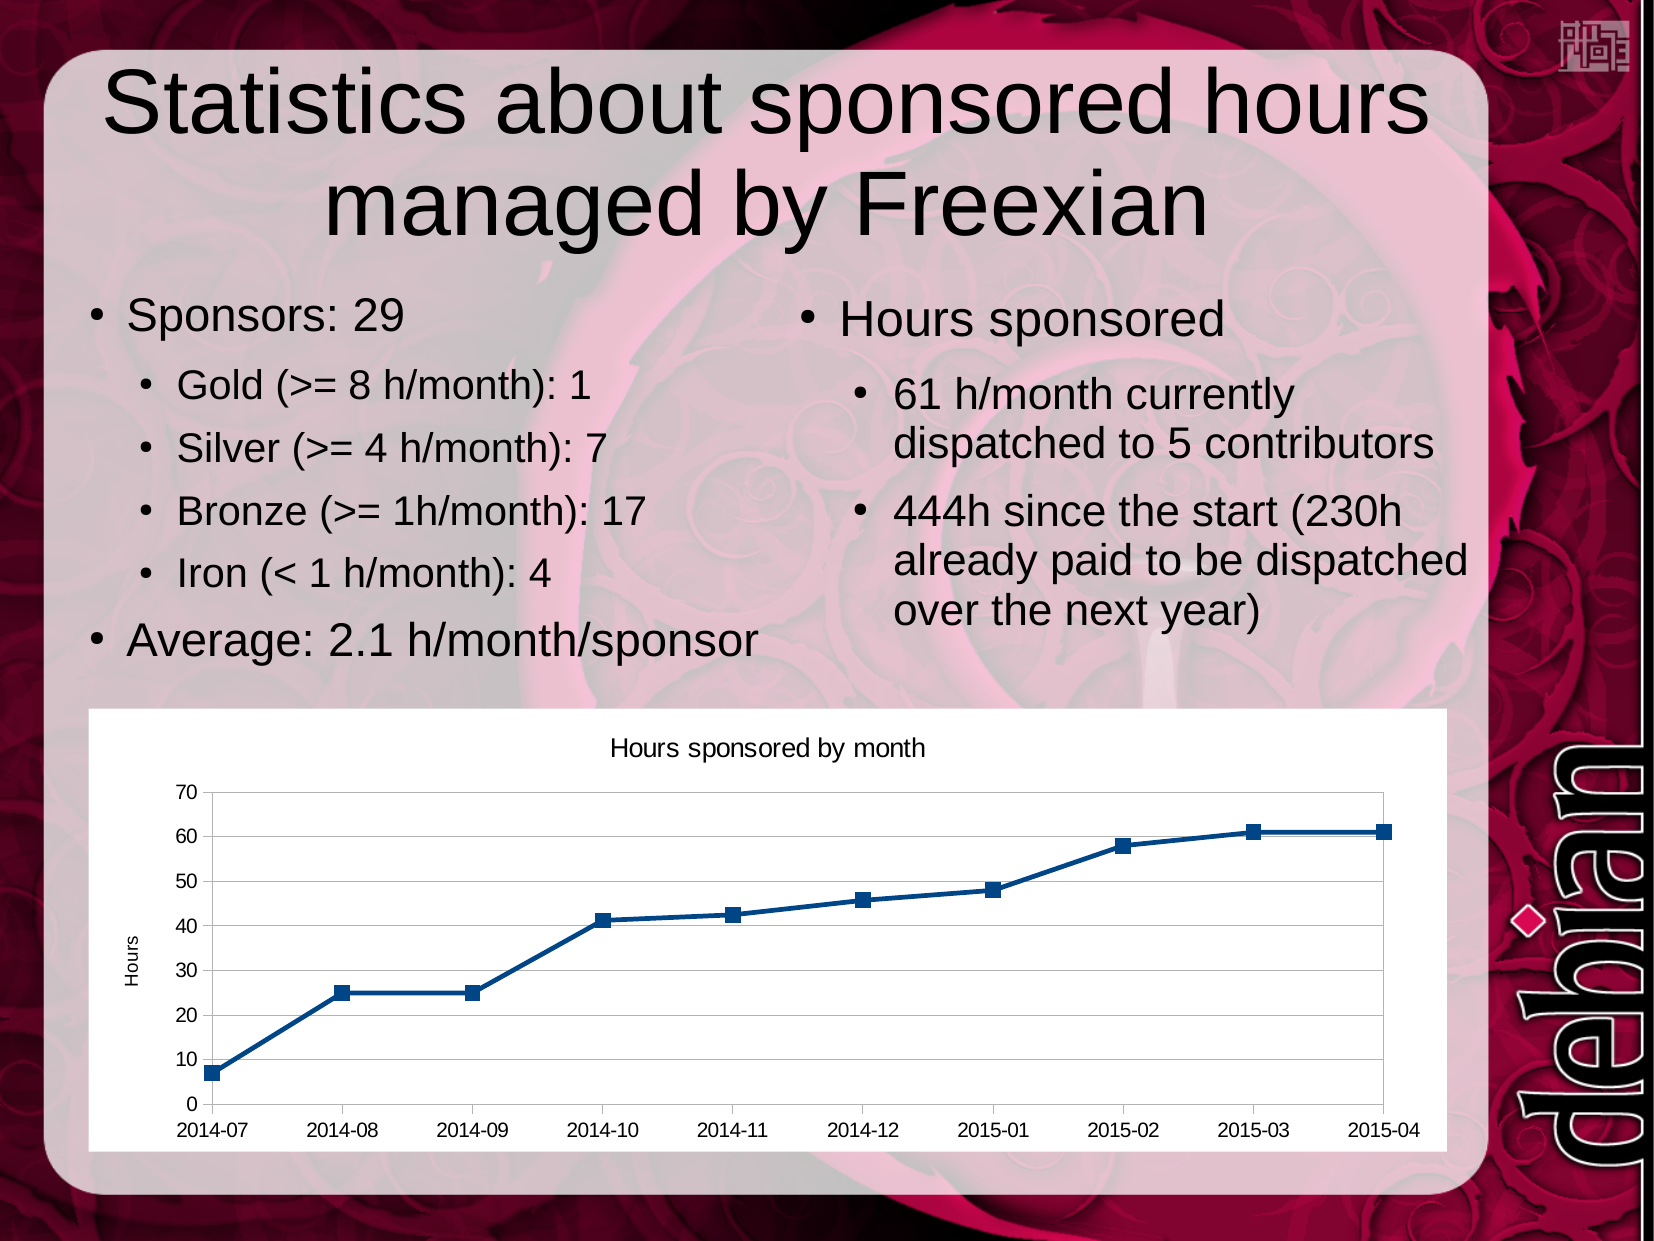

# Statistics about sponsored hours managed by Freexian
Sponsors: 29
Gold (>= 8 h/month): 1
Silver (>= 4 h/month): 7
Bronze (>= 1h/month): 17
Iron (< 1 h/month): 4
Average: 2.1 h/month/sponsor
Hours sponsored
61 h/month currently dispatched to 5 contributors
444h since the start (230h already paid to be dispatched over the next year)
### Chart: Hours sponsored by month
| Category | Hours |
|---|---|
| 2014-07 | 7.0 |
| 2014-08 | 25.0 |
| 2014-09 | 25.0 |
| 2014-10 | 41.25 |
| 2014-11 | 42.5 |
| 2014-12 | 45.75 |
| 2015-01 | 48.0 |
| 2015-02 | 58.0 |
| 2015-03 | 61.0 |
| 2015-04 | 61.0 |